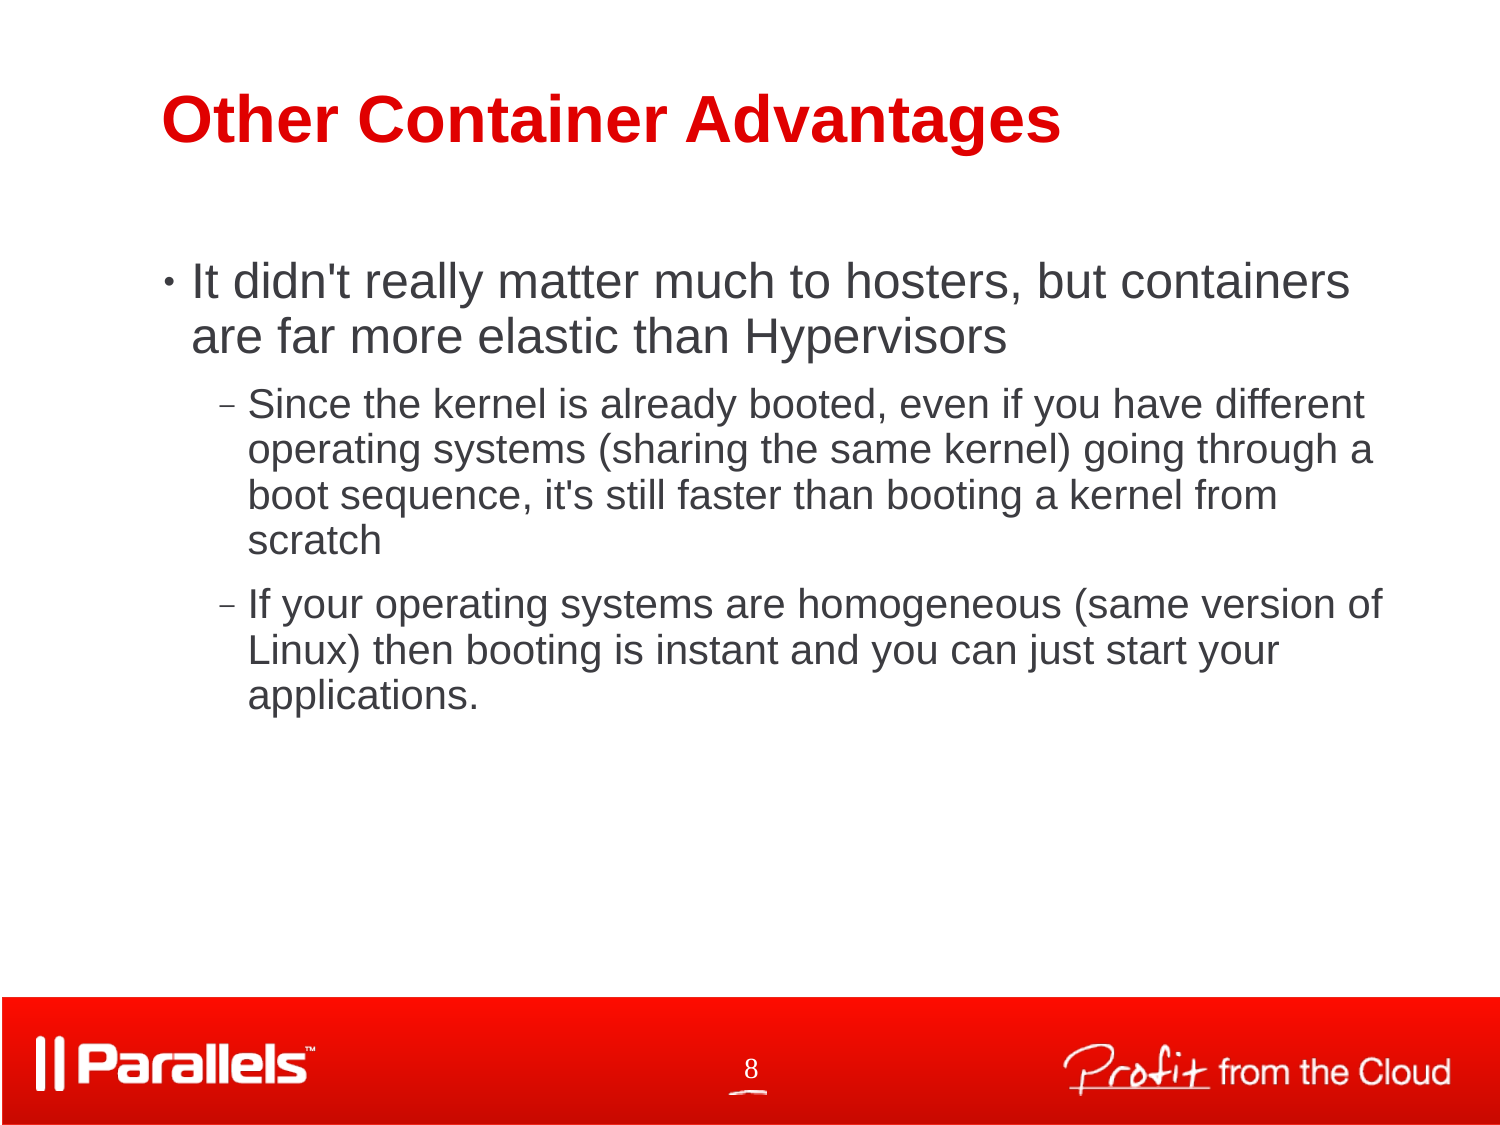

# Other Container Advantages
It didn't really matter much to hosters, but containers are far more elastic than Hypervisors
Since the kernel is already booted, even if you have different operating systems (sharing the same kernel) going through a boot sequence, it's still faster than booting a kernel from scratch
If your operating systems are homogeneous (same version of Linux) then booting is instant and you can just start your applications.